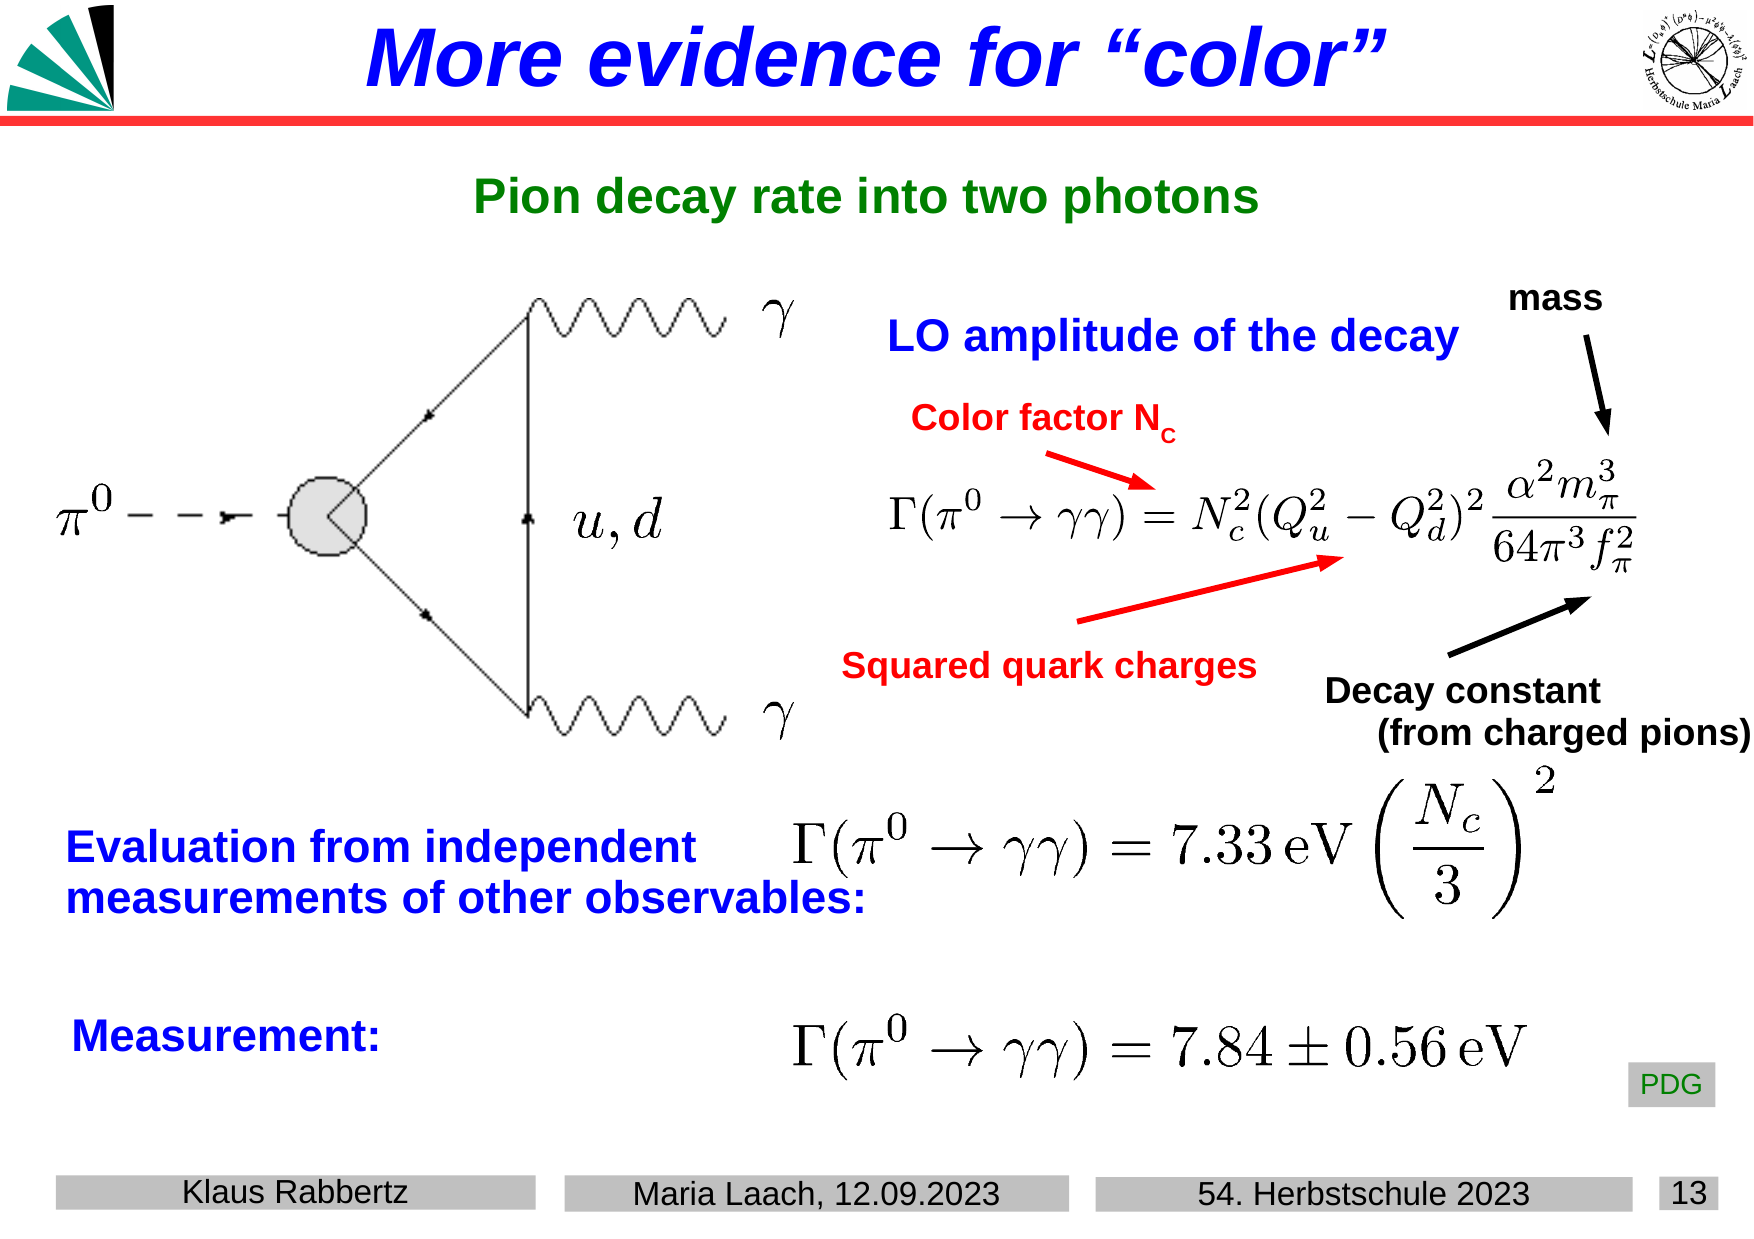

# More evidence for “color”
Pion decay rate into two photons
mass
LO amplitude of the decay
Color factor NC
Squared quark charges
Decay constant
 (from charged pions)
Evaluation from independent
measurements of other observables:
Measurement:
PDG